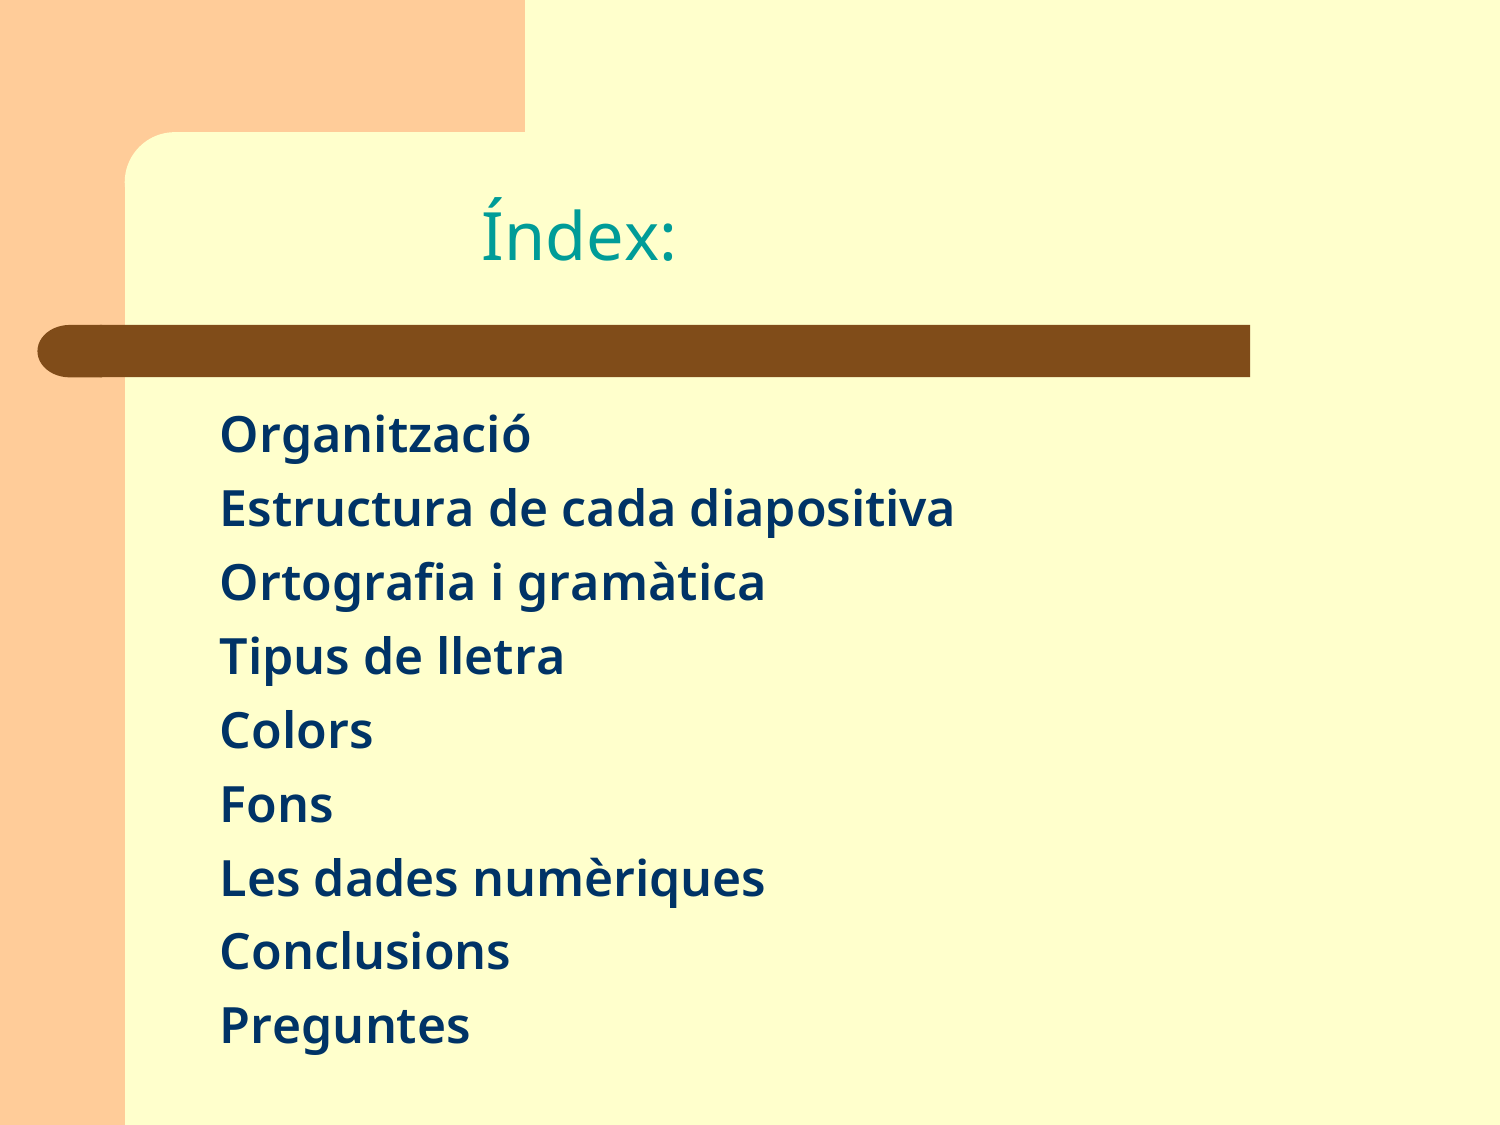

# Índex:
Organització
Estructura de cada diapositiva
Ortografia i gramàtica
Tipus de lletra
Colors
Fons
Les dades numèriques
Conclusions
Preguntes